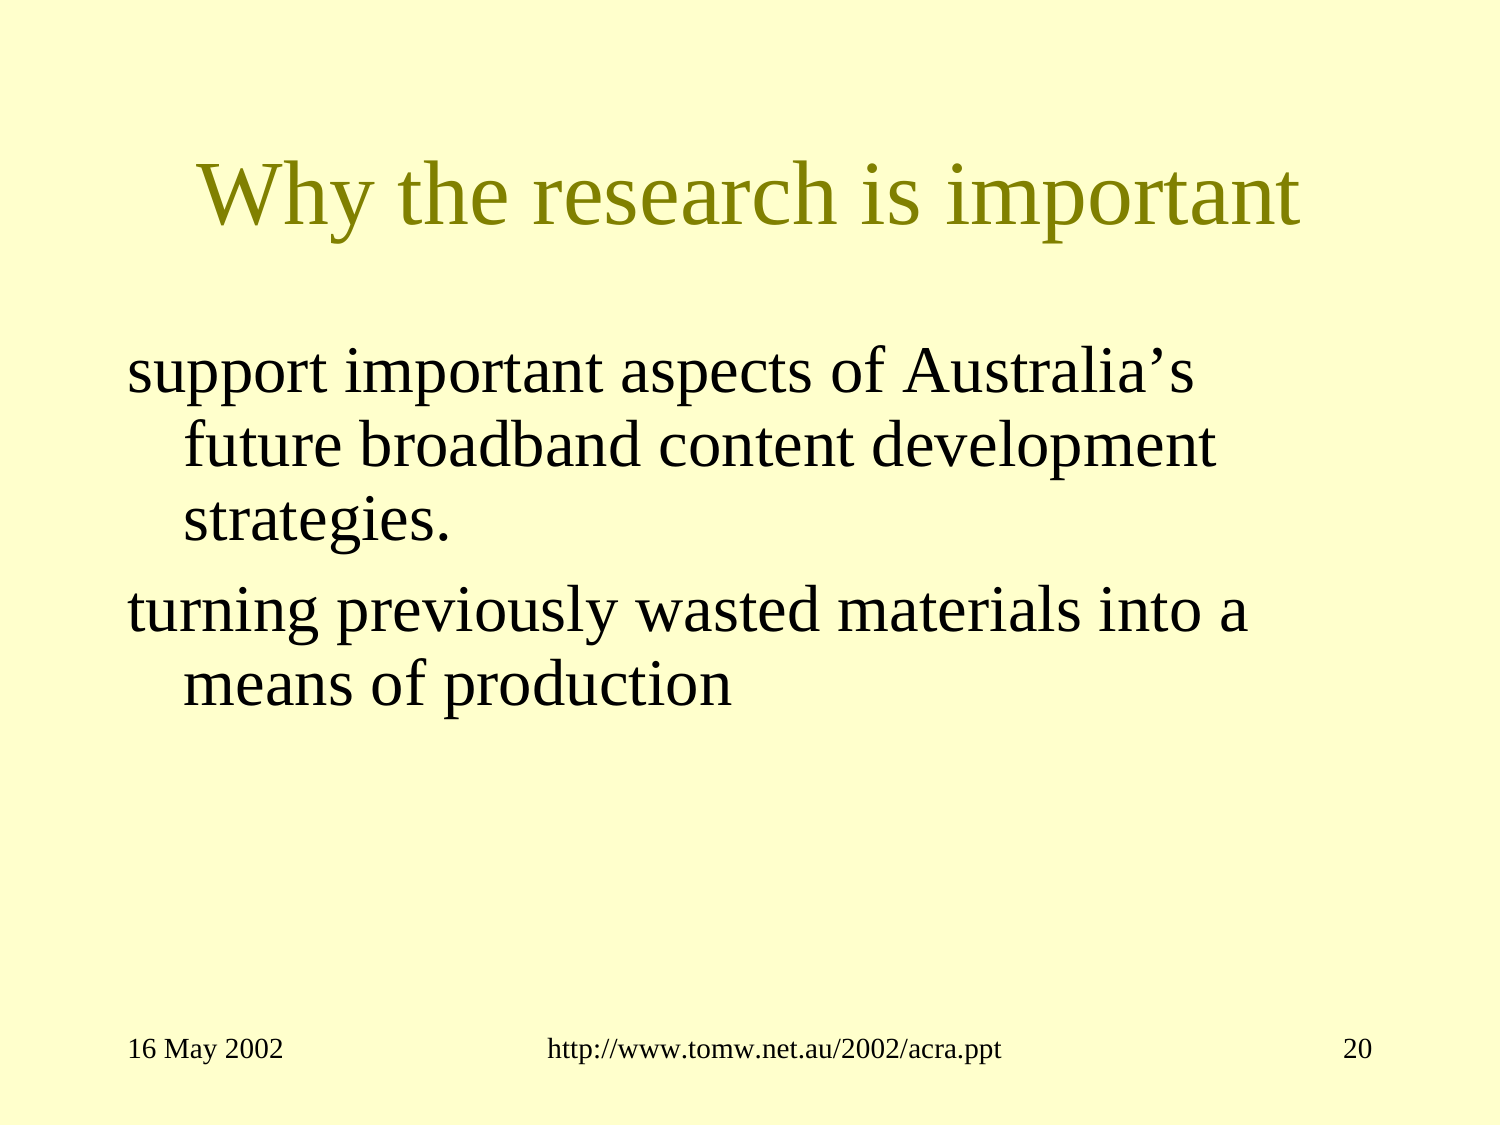

# Why the research is important
support important aspects of Australia’s future broadband content development strategies.
turning previously wasted materials into a means of production
16 May 2002
http://www.tomw.net.au/2002/acra.ppt
20